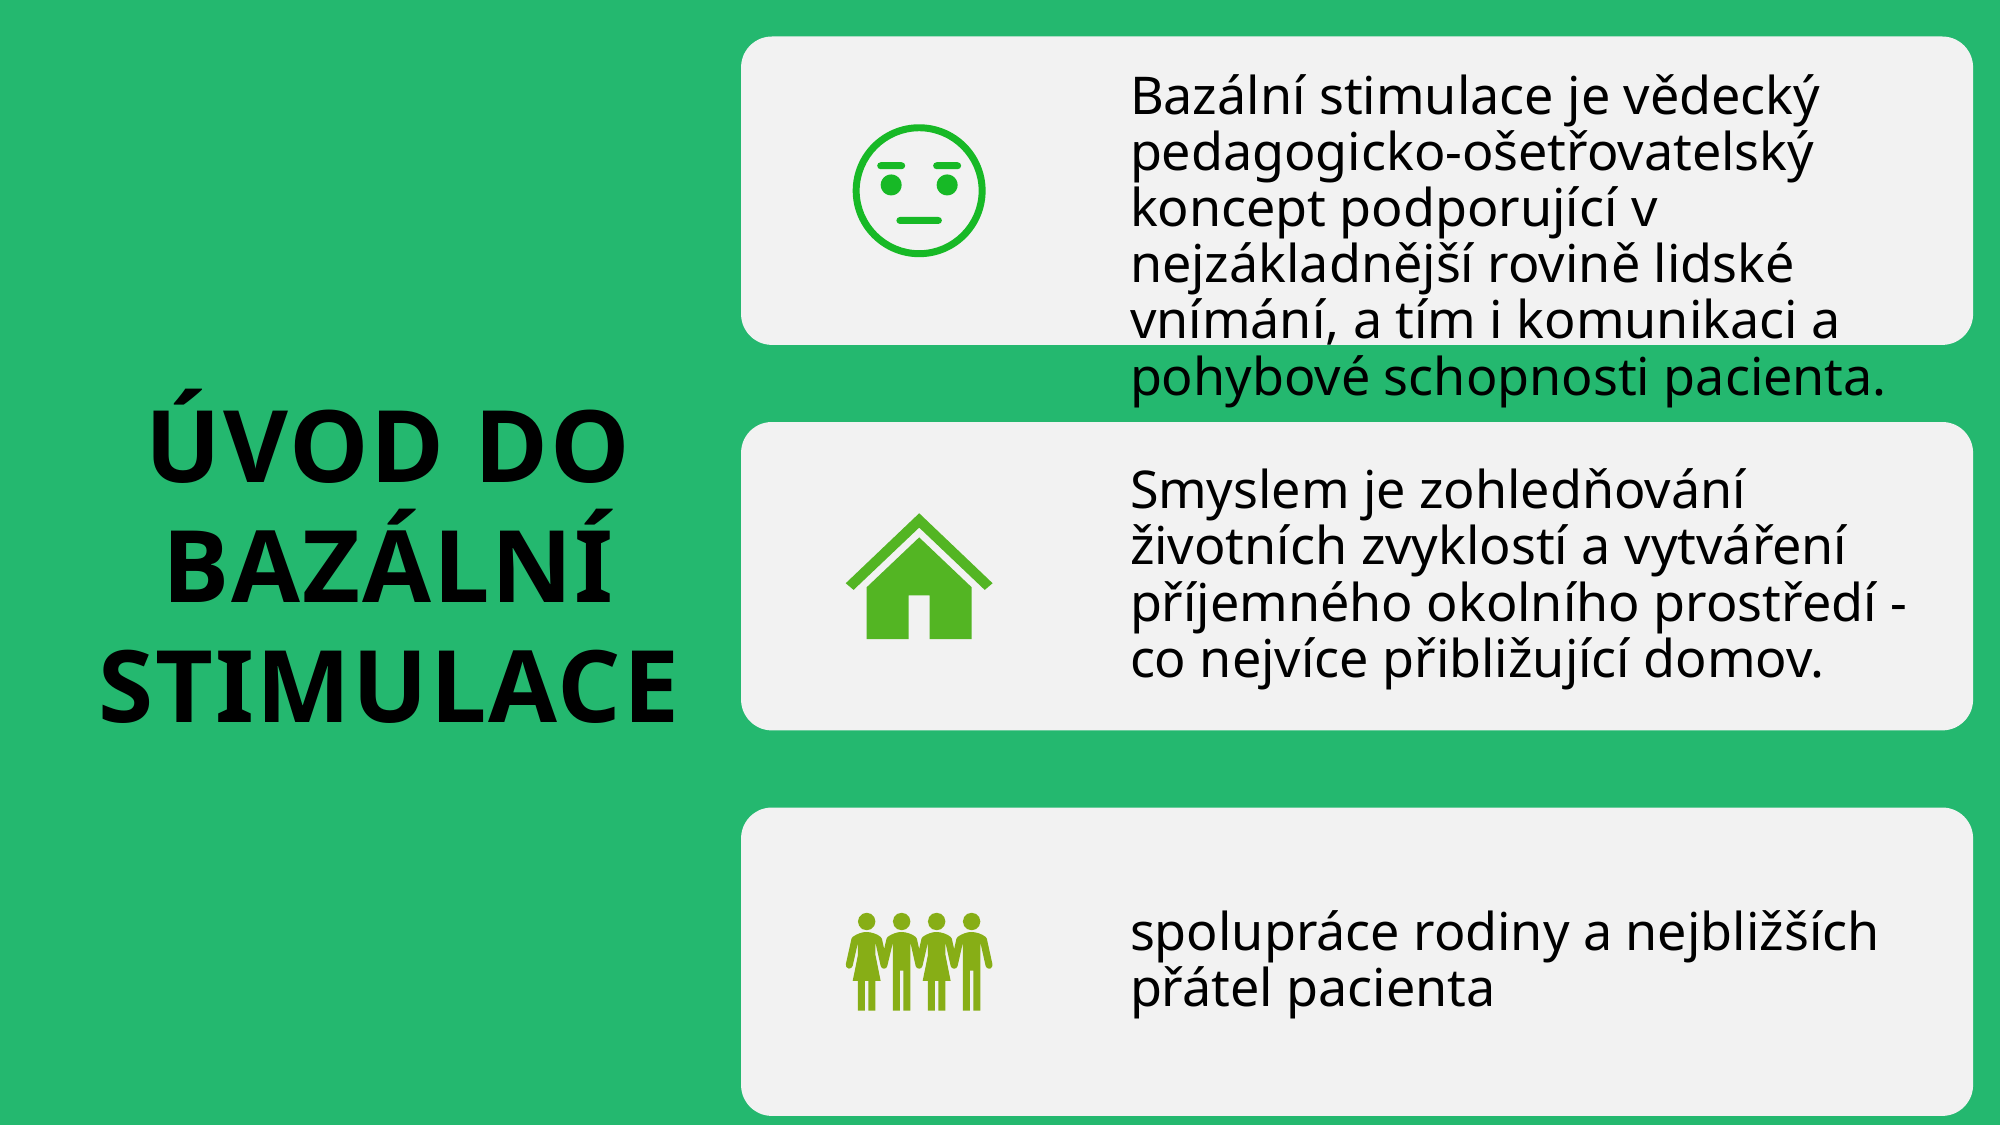

Bazální stimulace je vědecký pedagogicko-ošetřovatelský koncept podporující v nejzákladnější rovině lidské vnímání, a tím i komunikaci a pohybové schopnosti pacienta.
Smyslem je zohledňování životních zvyklostí a vytváření příjemného okolního prostředí - co nejvíce přibližující domov.
spolupráce rodiny a nejbližších přátel pacienta
# ÚVOD DO BAZÁLNÍ STIMULACE